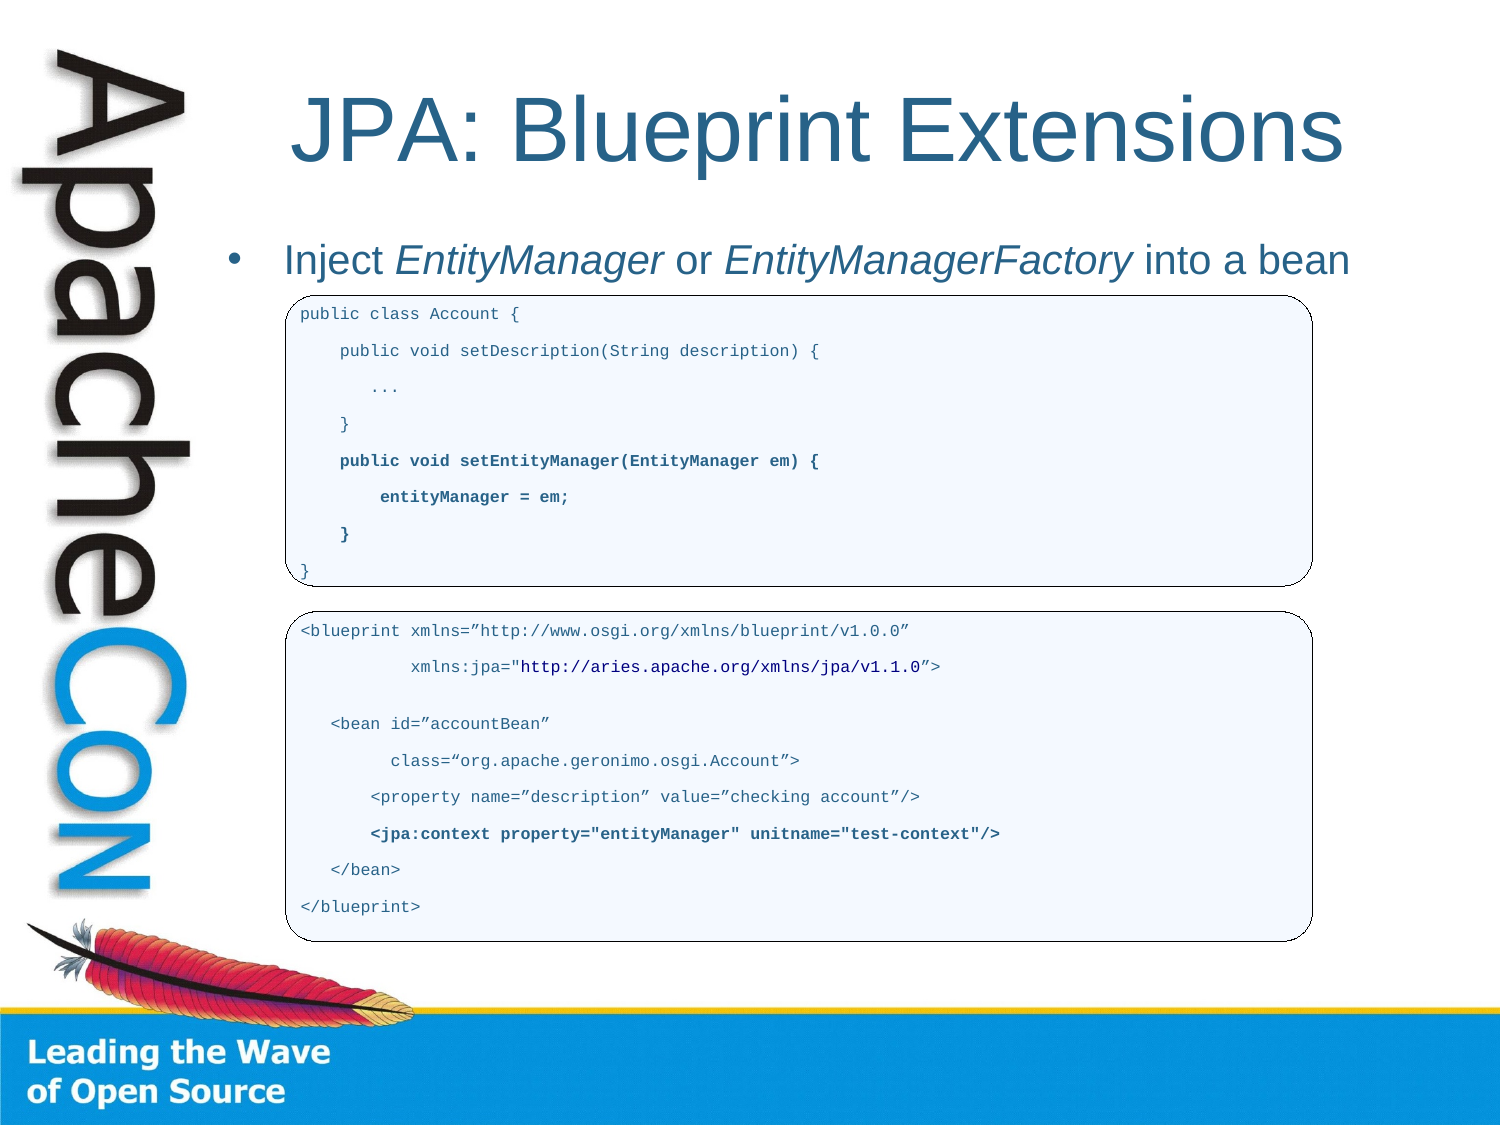

# JPA: Blueprint Extensions
Inject EntityManager or EntityManagerFactory into a bean
public class Account {
 public void setDescription(String description) {
 ...
 }
 public void setEntityManager(EntityManager em) {
 entityManager = em;
 }
}
<blueprint xmlns=”http://www.osgi.org/xmlns/blueprint/v1.0.0”
 xmlns:jpa="http://aries.apache.org/xmlns/jpa/v1.1.0”>
 <bean id=”accountBean”
 class=“org.apache.geronimo.osgi.Account”>
 <property name=”description” value=”checking account”/>
 <jpa:context property="entityManager" unitname="test-context"/>
 </bean>
</blueprint>